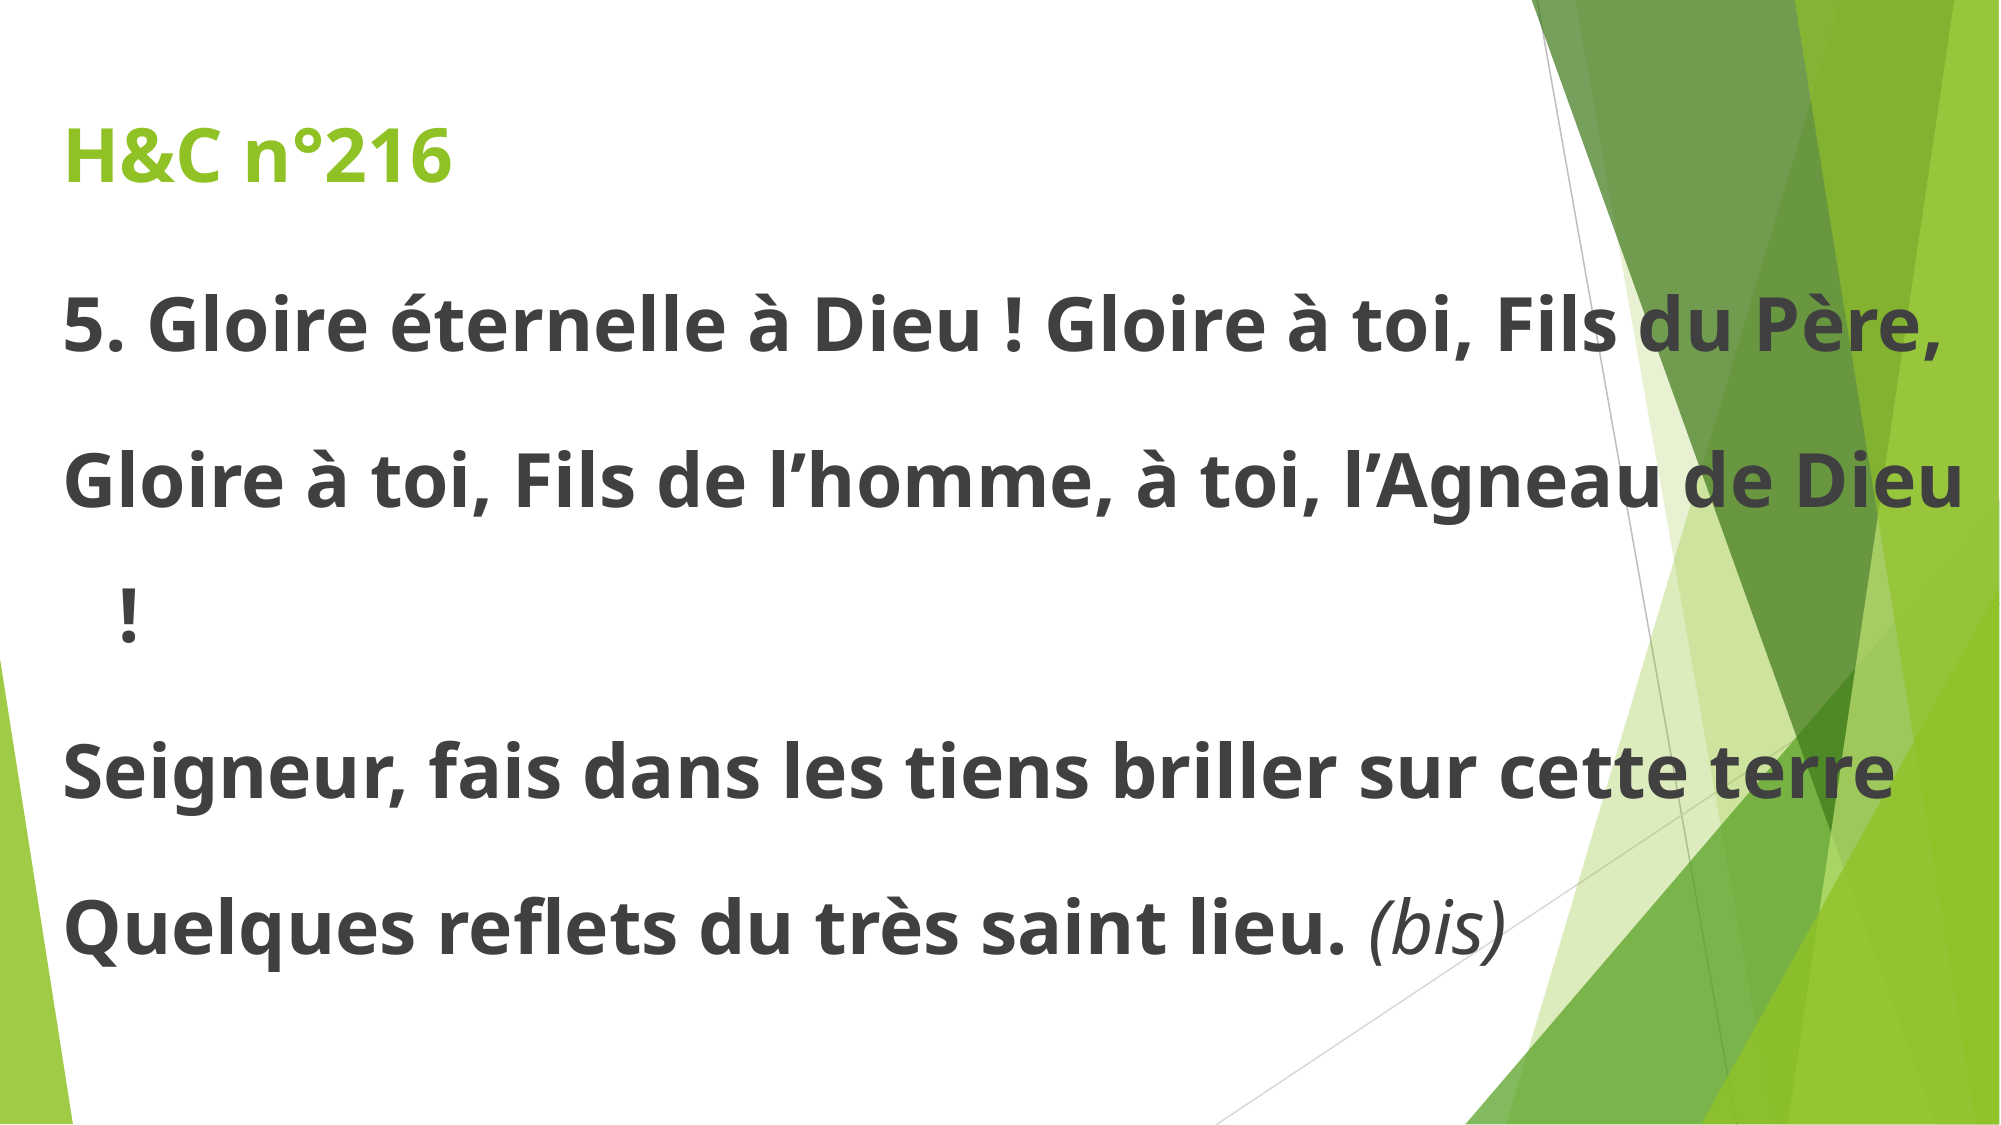

H&C n°216
5. Gloire éternelle à Dieu ! Gloire à toi, Fils du Père,
Gloire à toi, Fils de l’homme, à toi, l’Agneau de Dieu !
Seigneur, fais dans les tiens briller sur cette terre
Quelques reflets du très saint lieu. (bis)